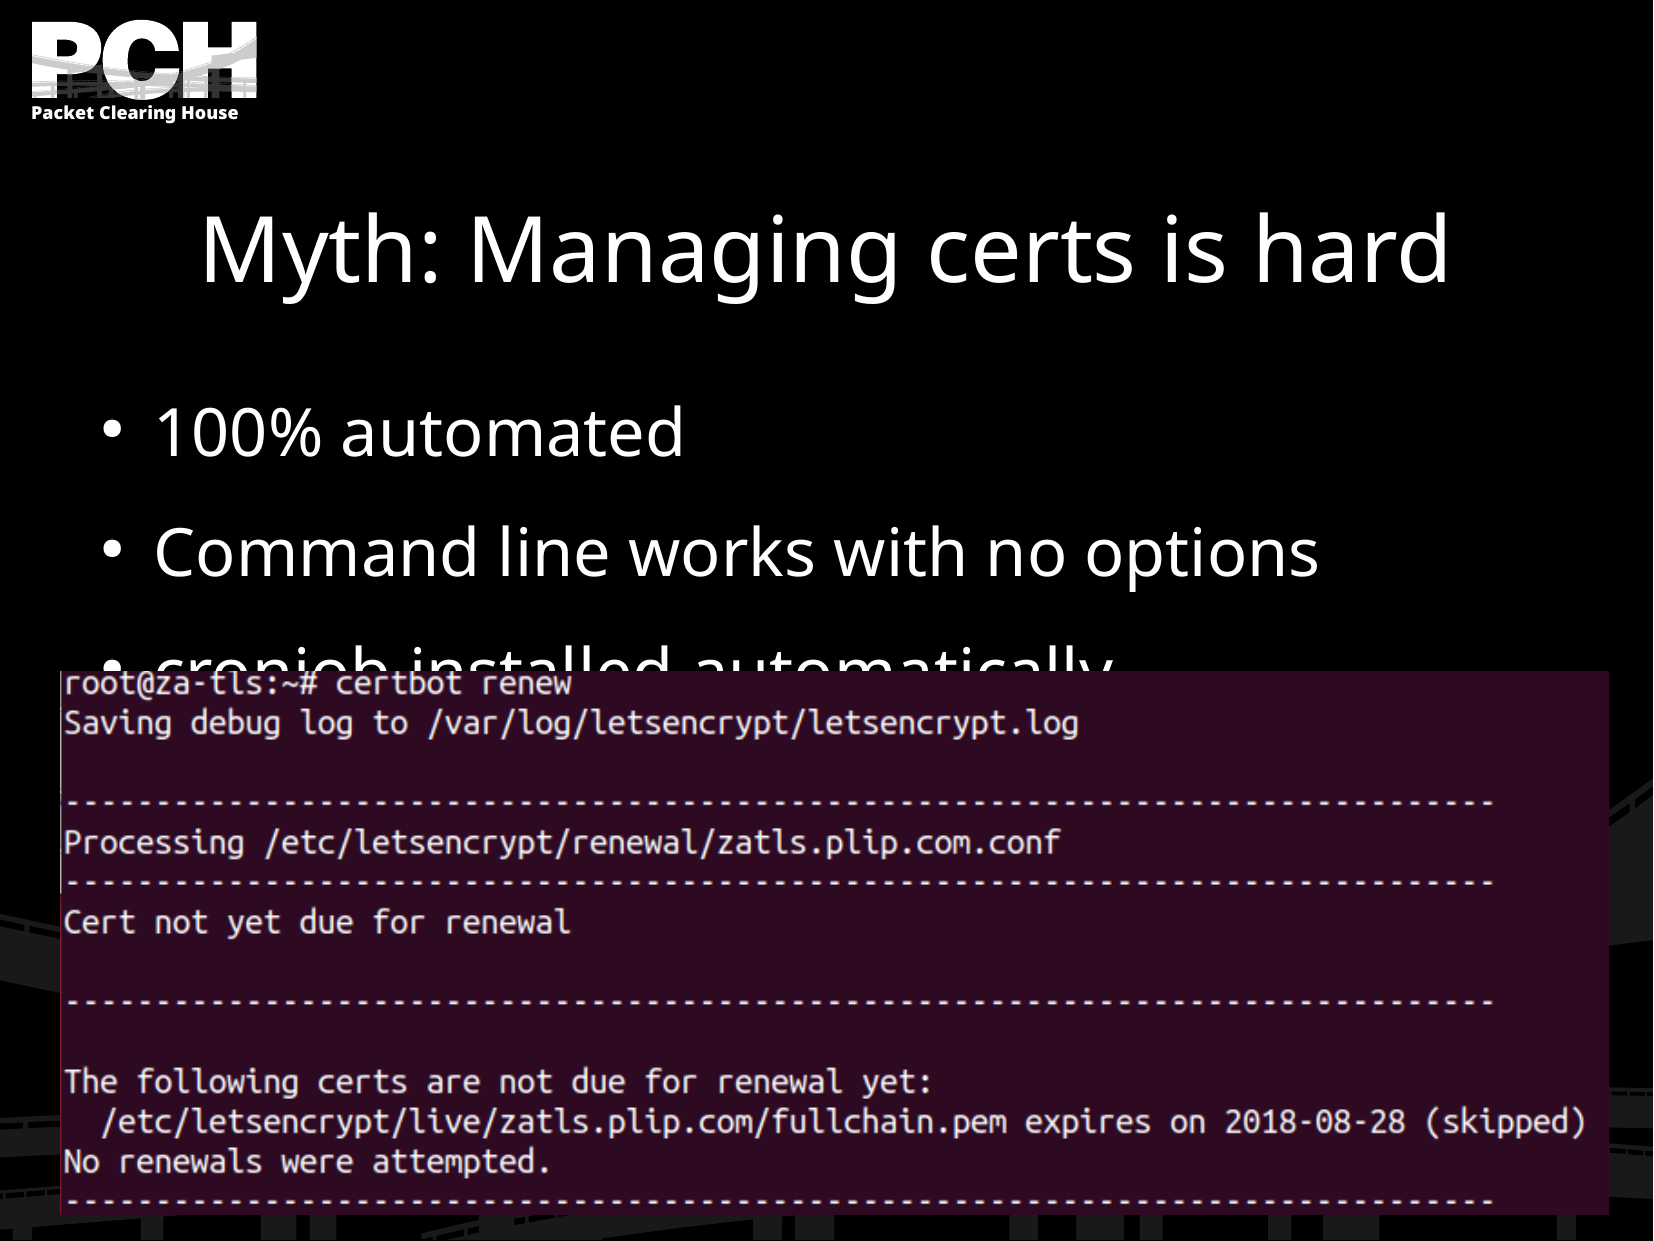

# Myth: Managing certs is hard
100% automated
Command line works with no options
cronjob installed automatically